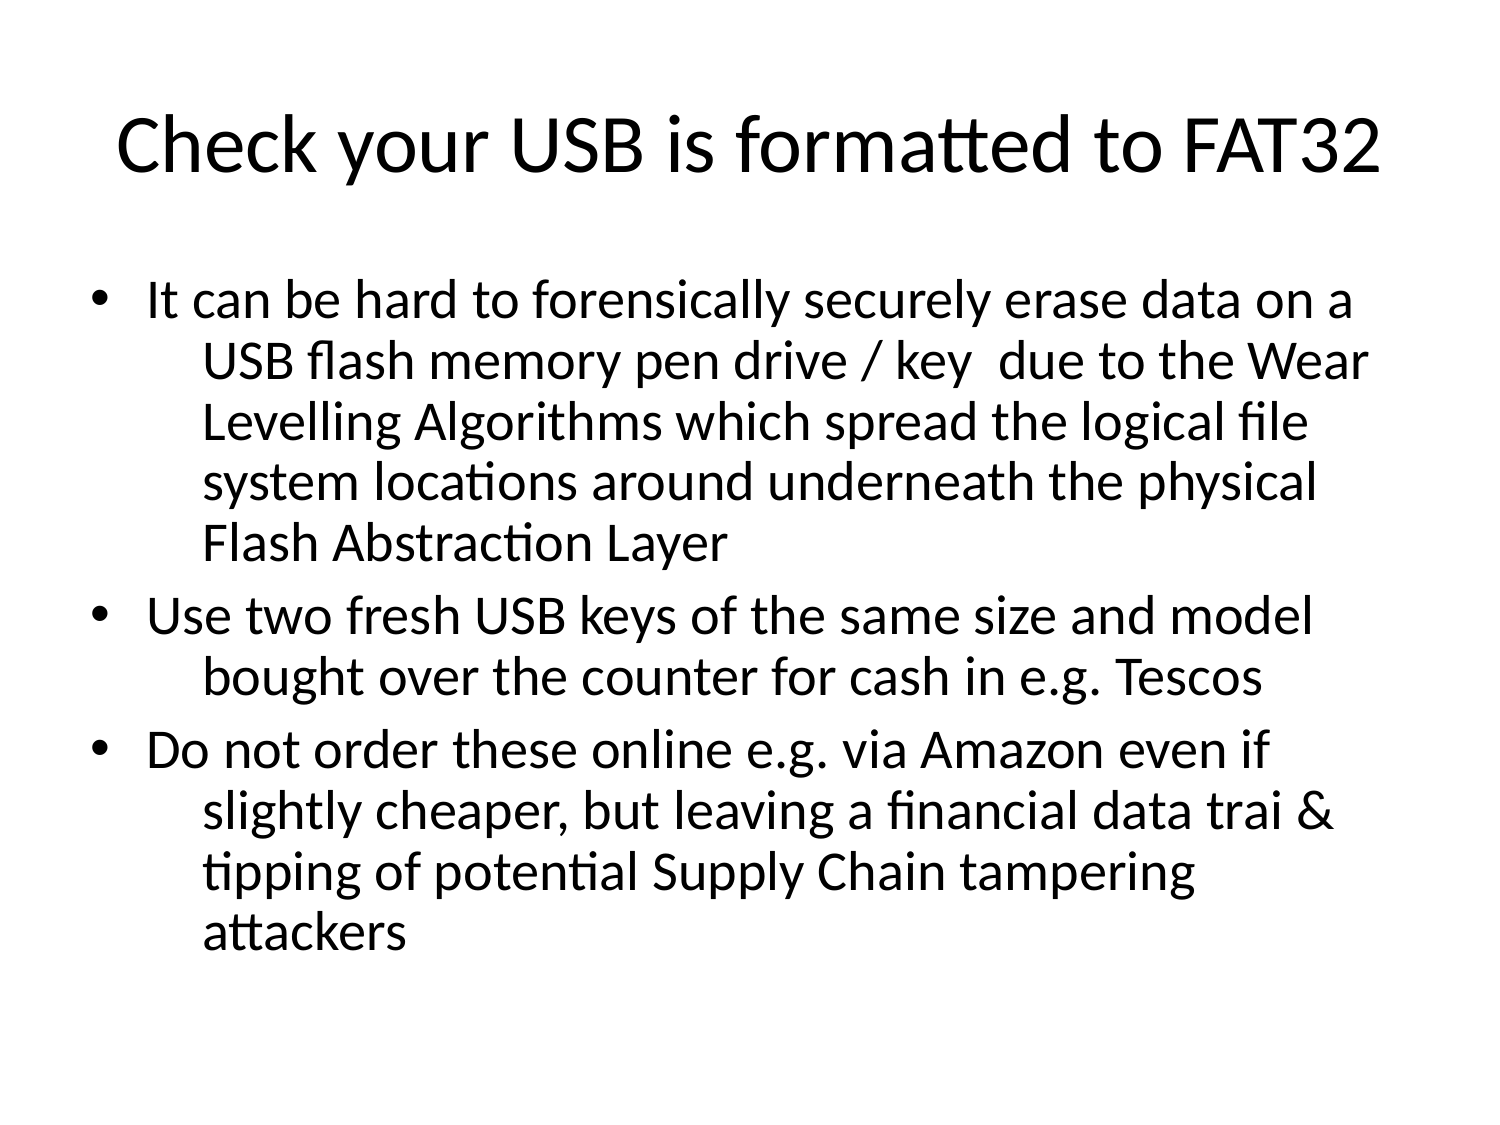

# Check your USB is formatted to FAT32
It can be hard to forensically securely erase data on a USB flash memory pen drive / key due to the Wear Levelling Algorithms which spread the logical file system locations around underneath the physical Flash Abstraction Layer
Use two fresh USB keys of the same size and model bought over the counter for cash in e.g. Tescos
Do not order these online e.g. via Amazon even if slightly cheaper, but leaving a financial data trai & tipping of potential Supply Chain tampering attackers